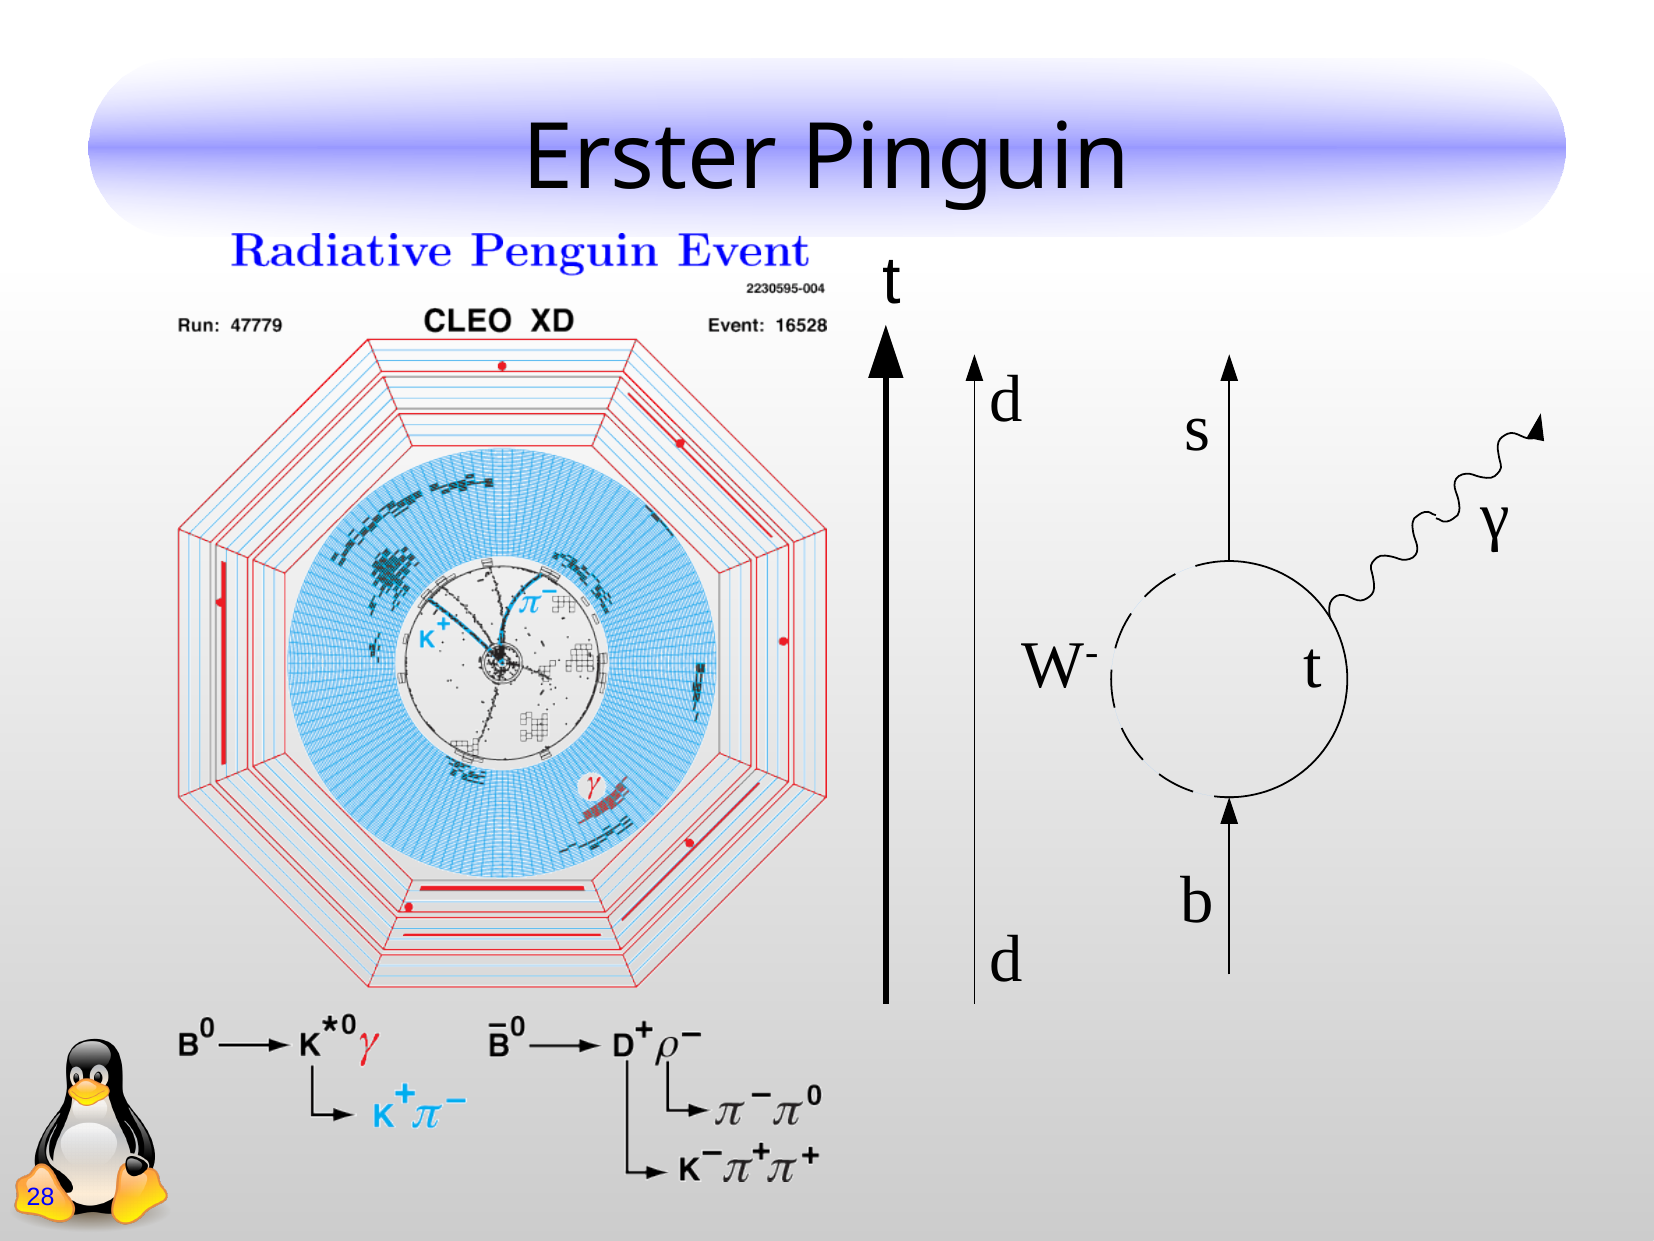

# Erster Pinguin
t
d
s
γ
W-
t
b
d